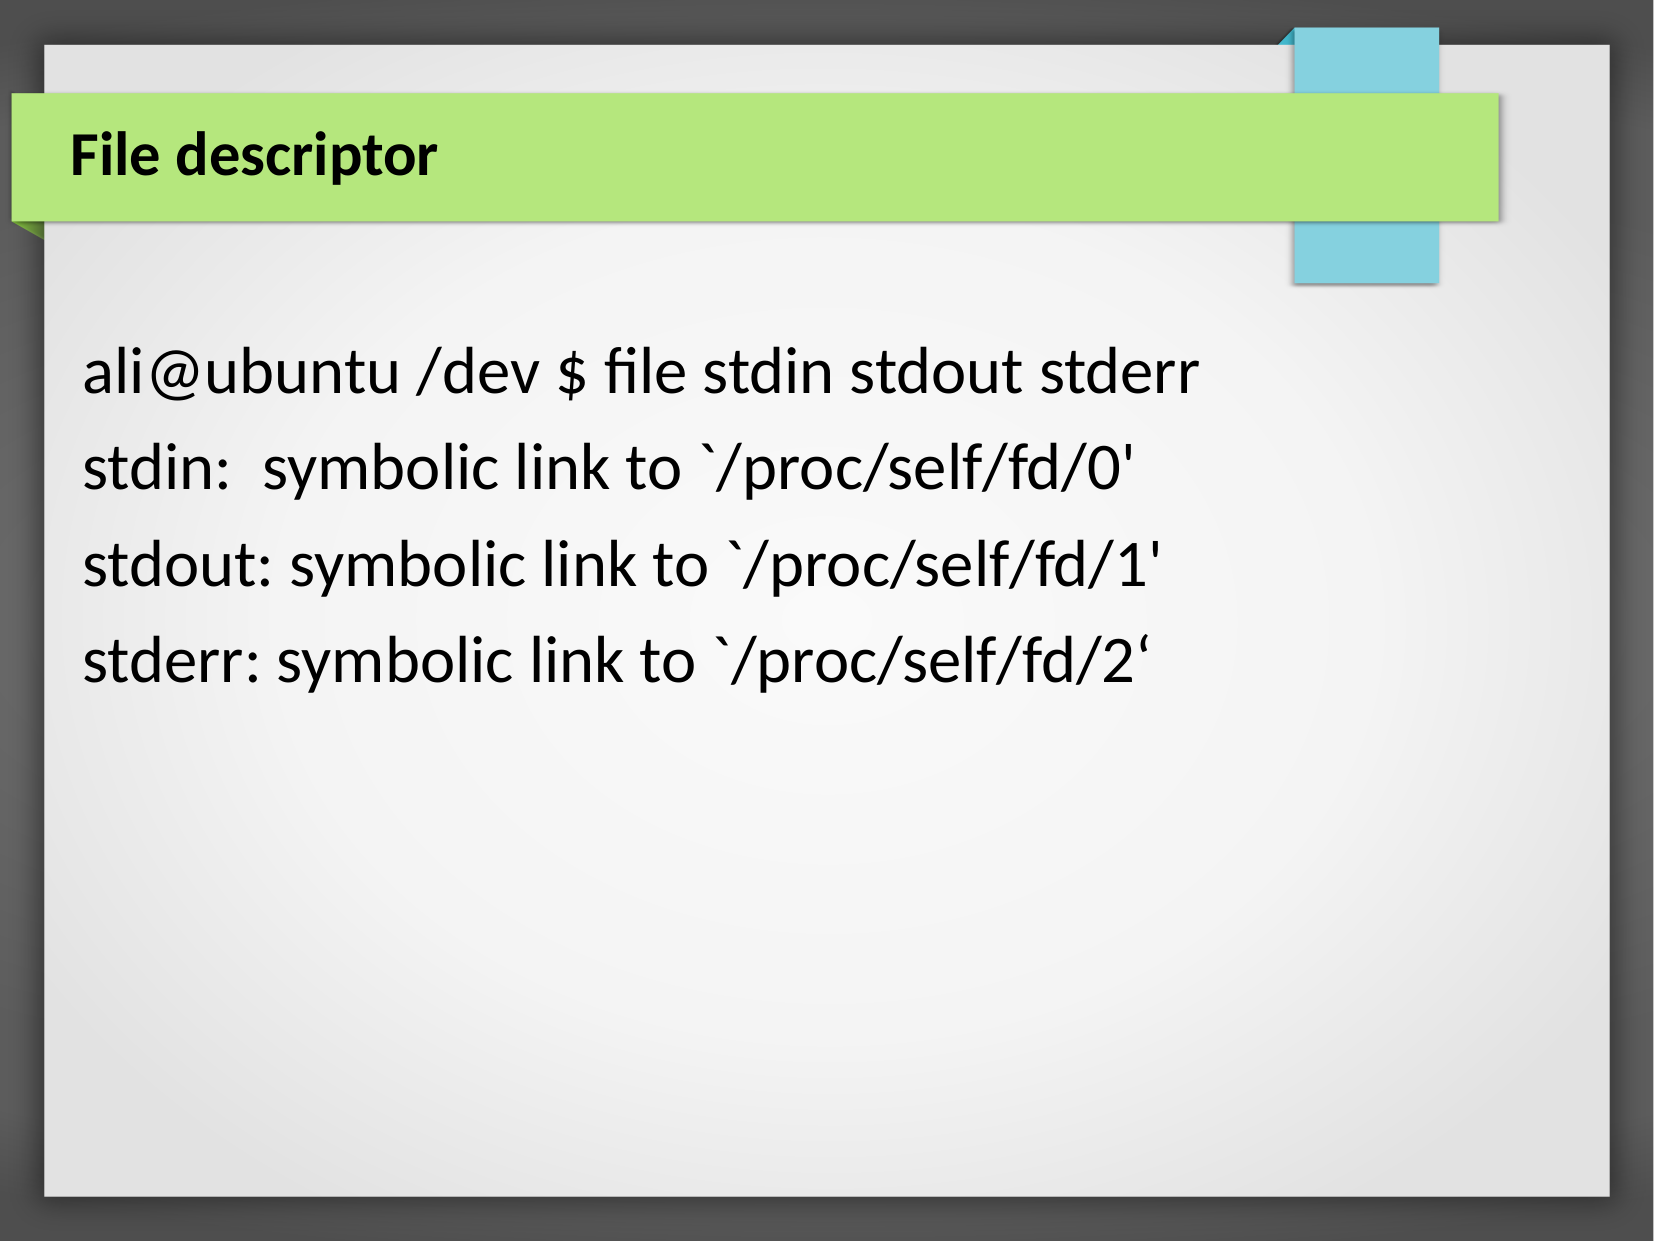

# File descriptor
ali@ubuntu /dev $ file stdin stdout stderr
stdin: symbolic link to `/proc/self/fd/0'
stdout: symbolic link to `/proc/self/fd/1'
stderr: symbolic link to `/proc/self/fd/2‘